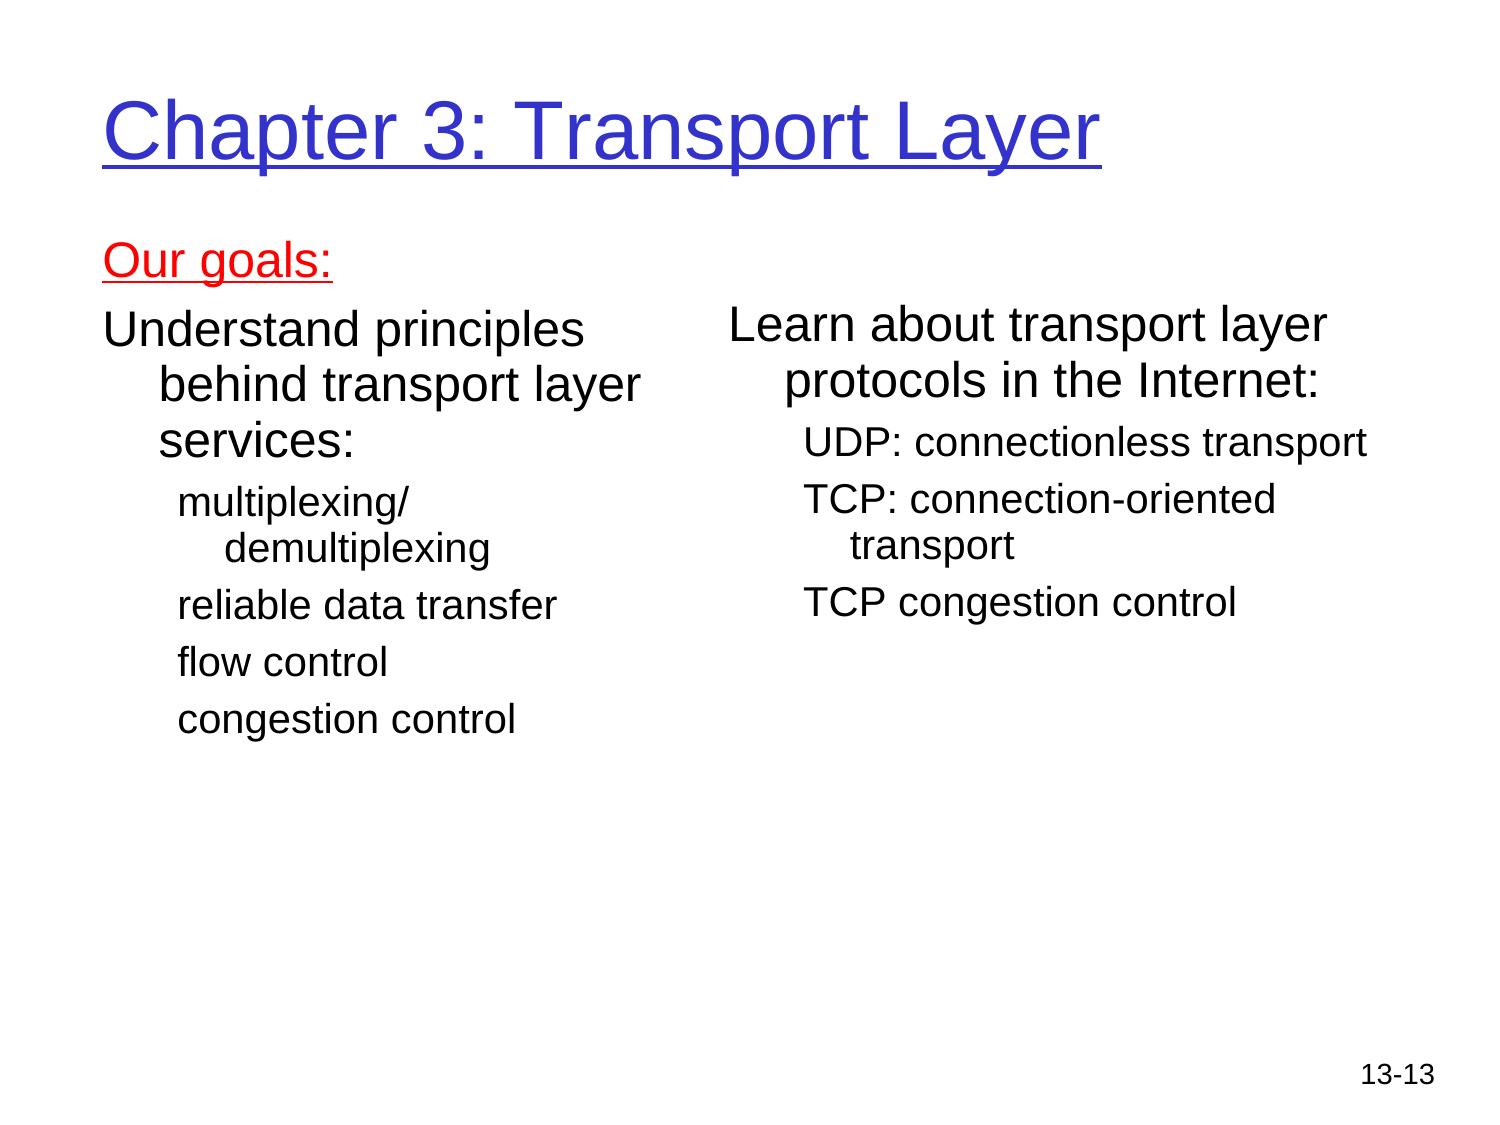

# Chapter 3: Transport Layer
Learn about transport layer protocols in the Internet:
UDP: connectionless transport
TCP: connection-oriented transport
TCP congestion control
Our goals:
Understand principles behind transport layer services:
multiplexing/
demultiplexing
reliable data transfer
flow control
congestion control
13